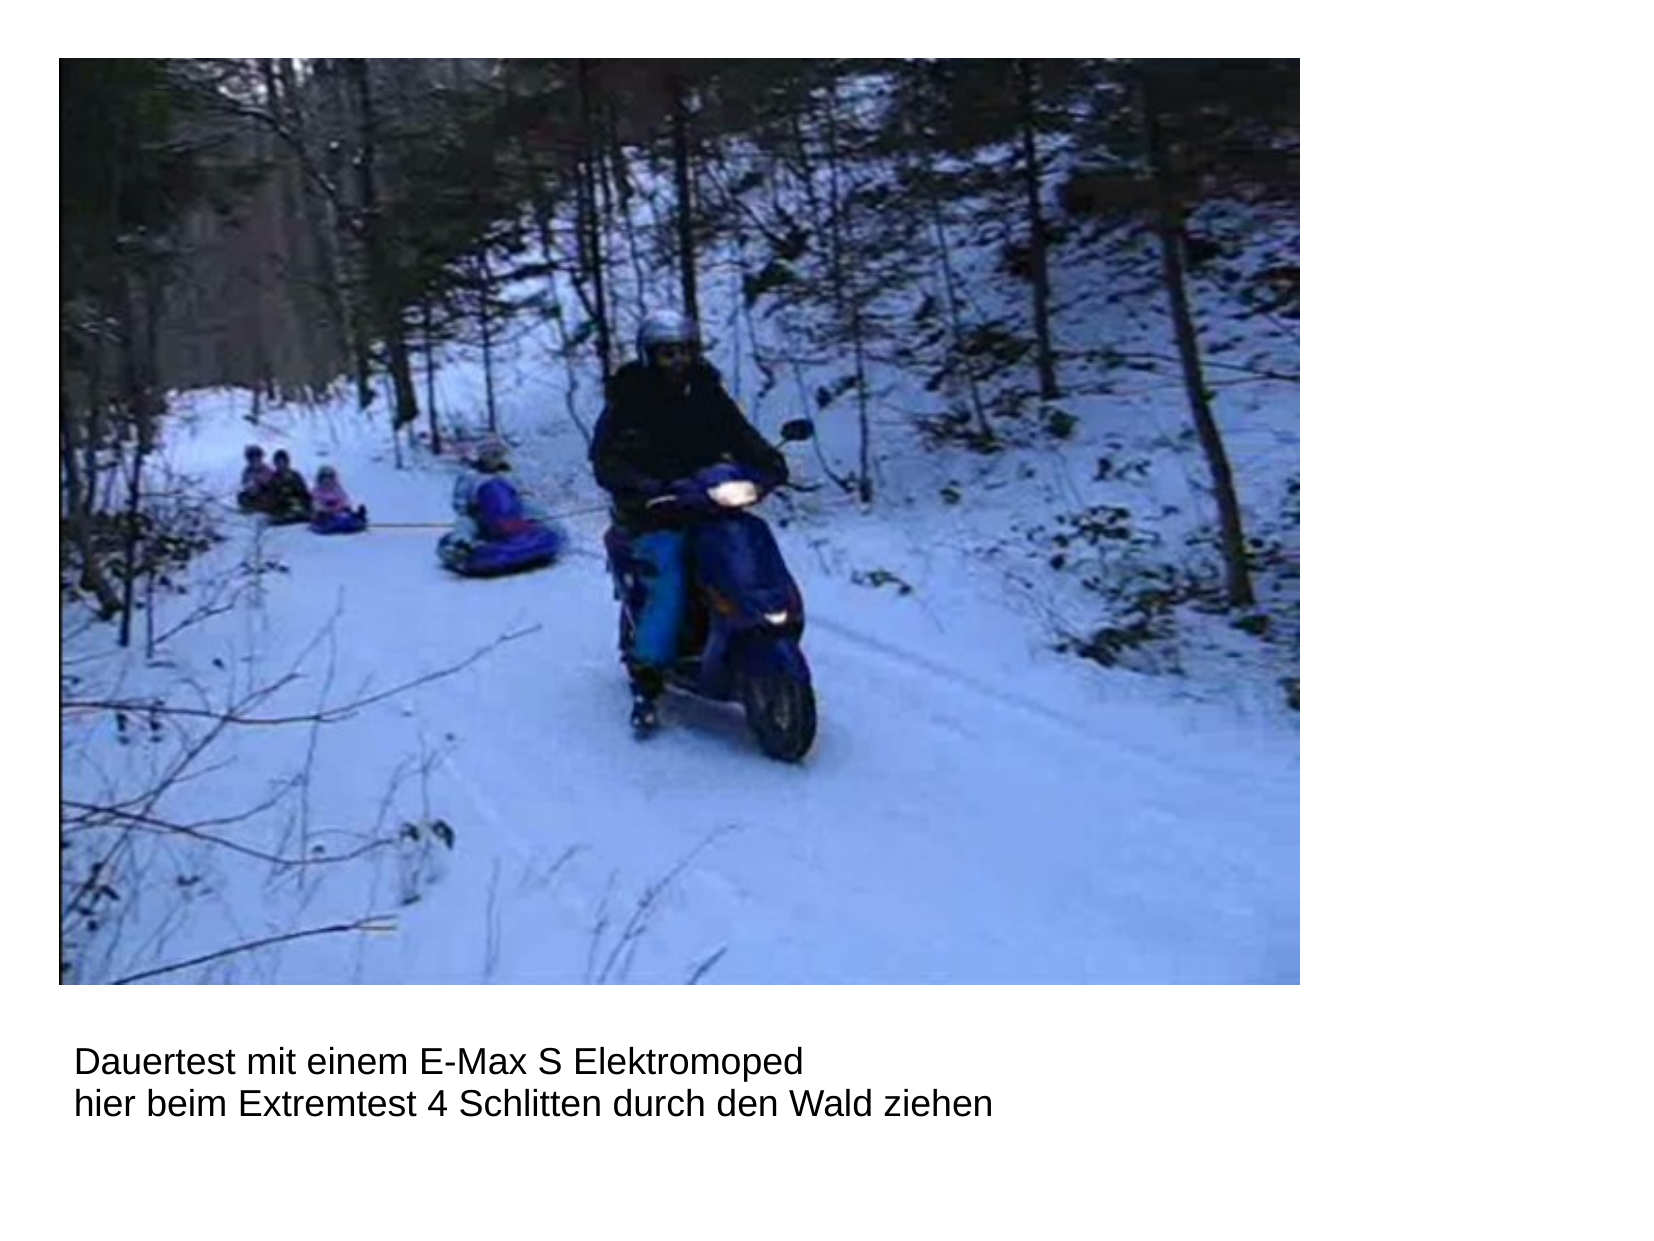

Dauertest mit einem E-Max S Elektromoped
hier beim Extremtest 4 Schlitten durch den Wald ziehen